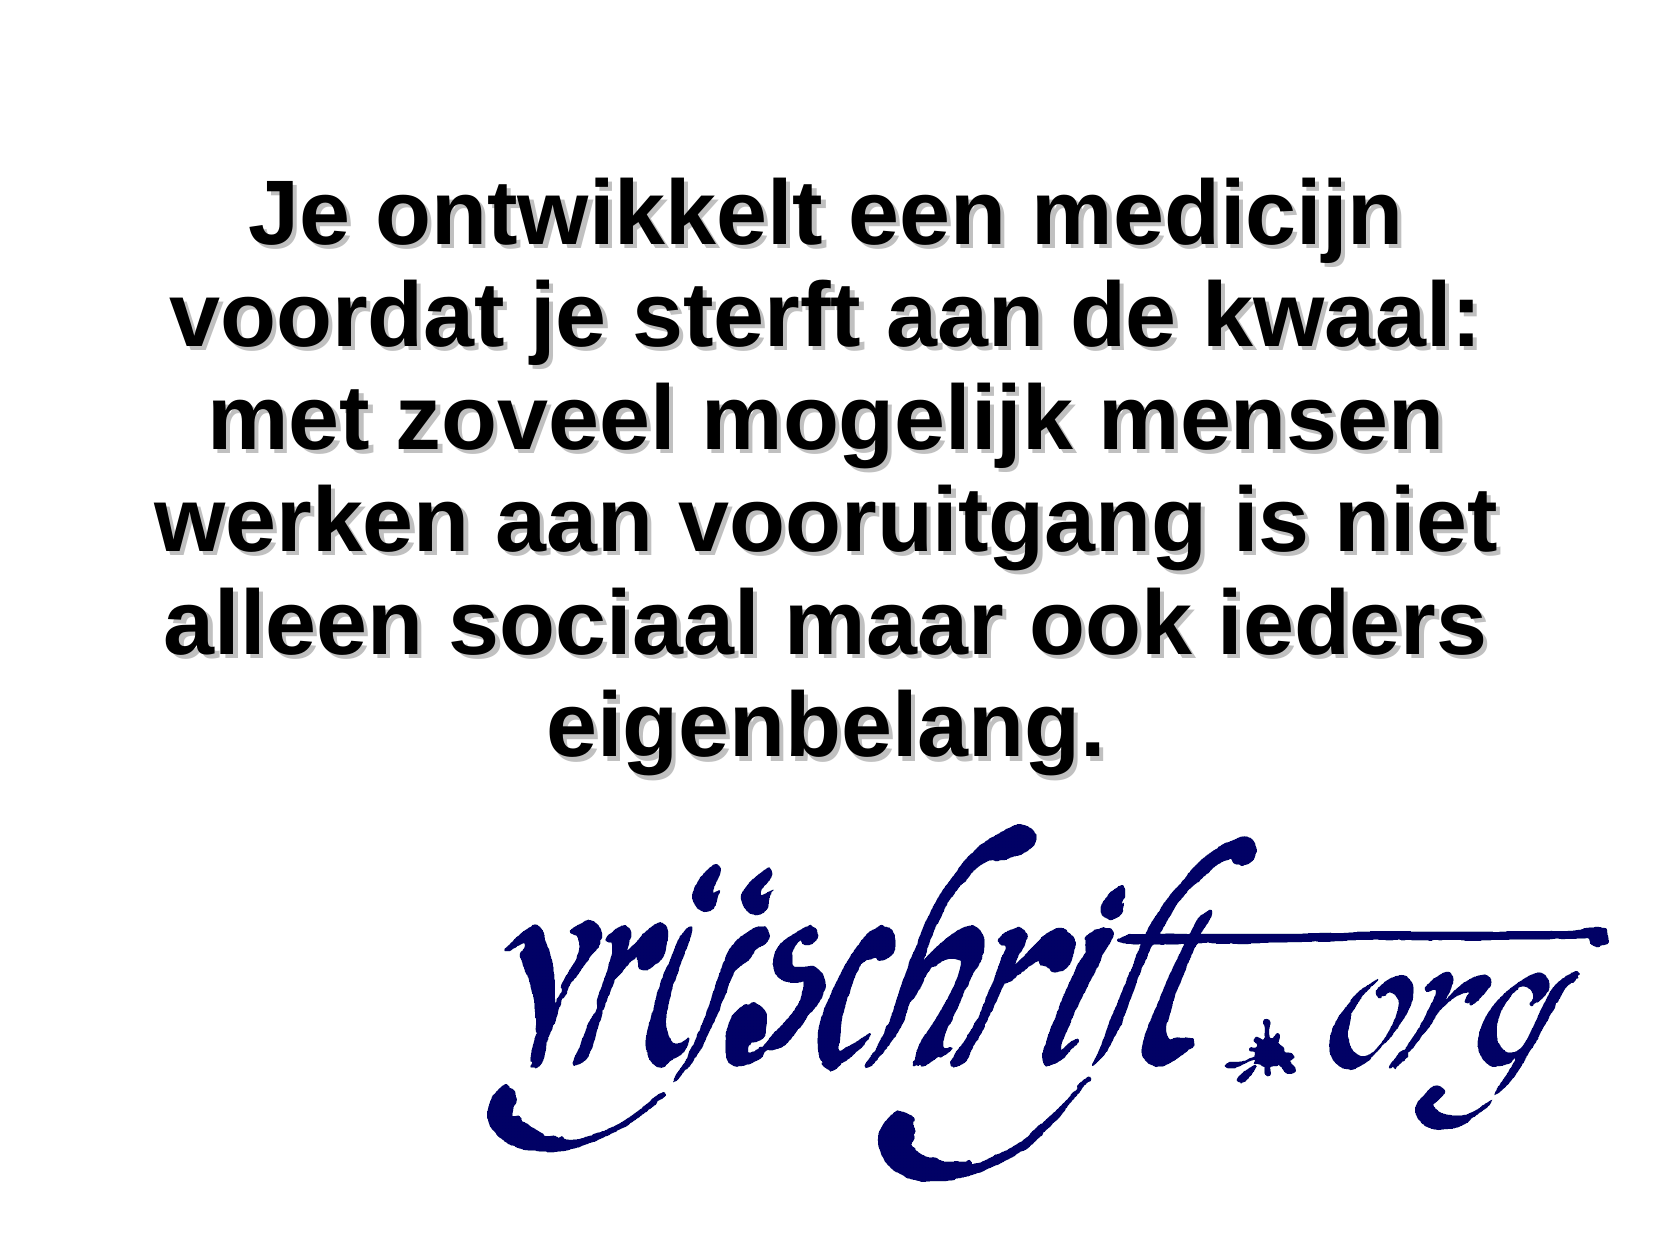

# Je ontwikkelt een medicijn voordat je sterft aan de kwaal: met zoveel mogelijk mensen werken aan vooruitgang is niet alleen sociaal maar ook ieders eigenbelang.